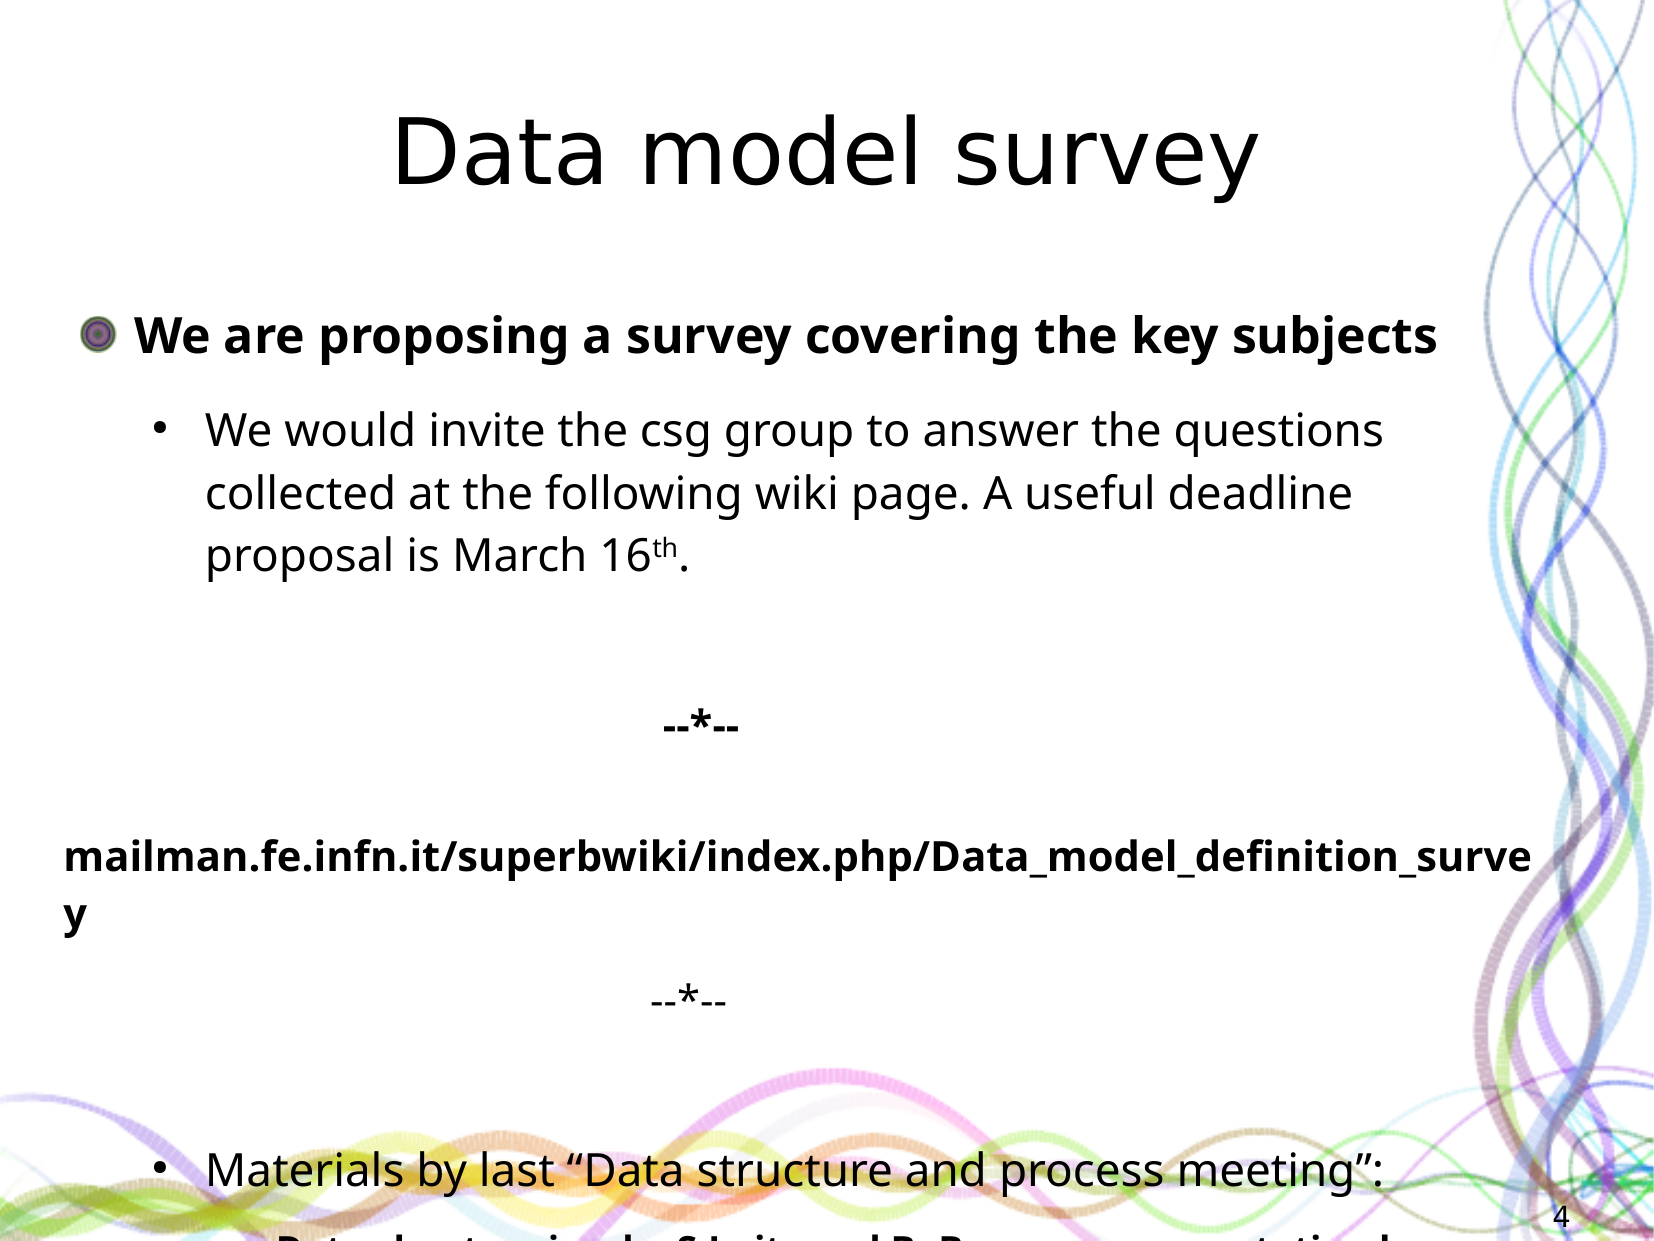

# Data model survey
We are proposing a survey covering the key subjects
We would invite the csg group to answer the questions collected at the following wiki page. A useful deadline proposal is March 16th.
 --*--
 mailman.fe.infn.it/superbwiki/index.php/Data_model_definition_survey
 --*--
Materials by last “Data structure and process meeting”:
Data sheet review by S.Luitz and BaBar reuse presentation by D.Brown
http://agenda.infn.it/conferenceDisplay.py?confId=4678
4